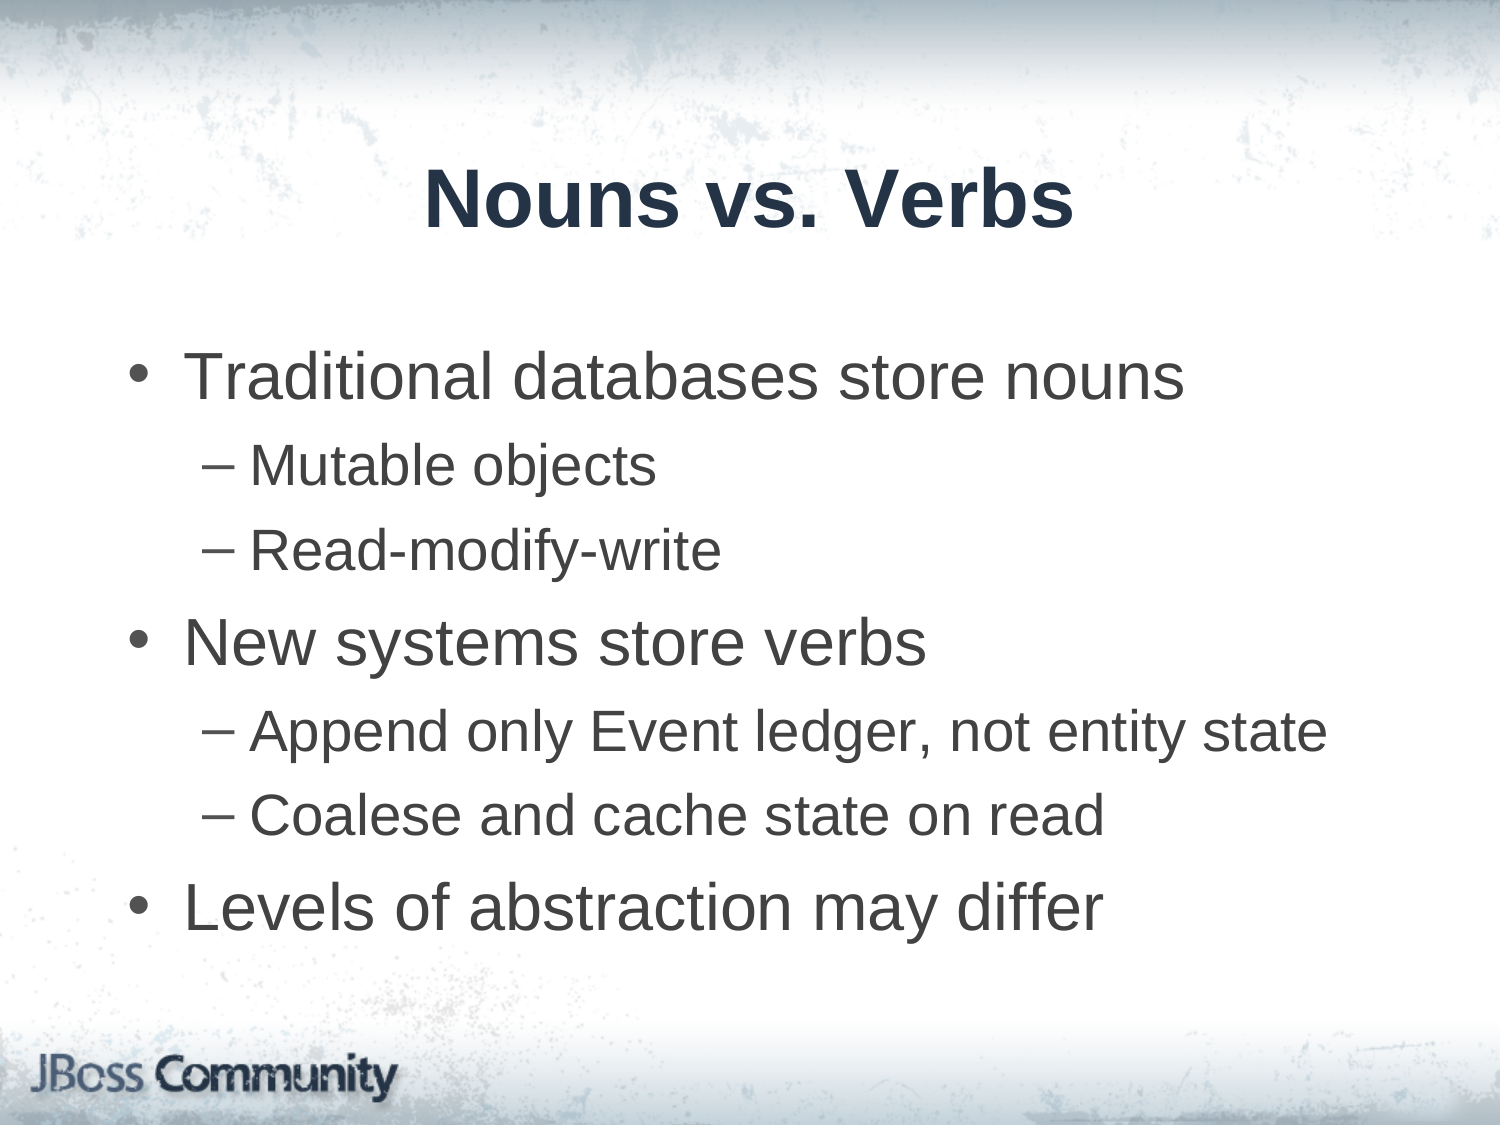

# Nouns vs. Verbs
Traditional databases store nouns
Mutable objects
Read-modify-write
New systems store verbs
Append only Event ledger, not entity state
Coalese and cache state on read
Levels of abstraction may differ